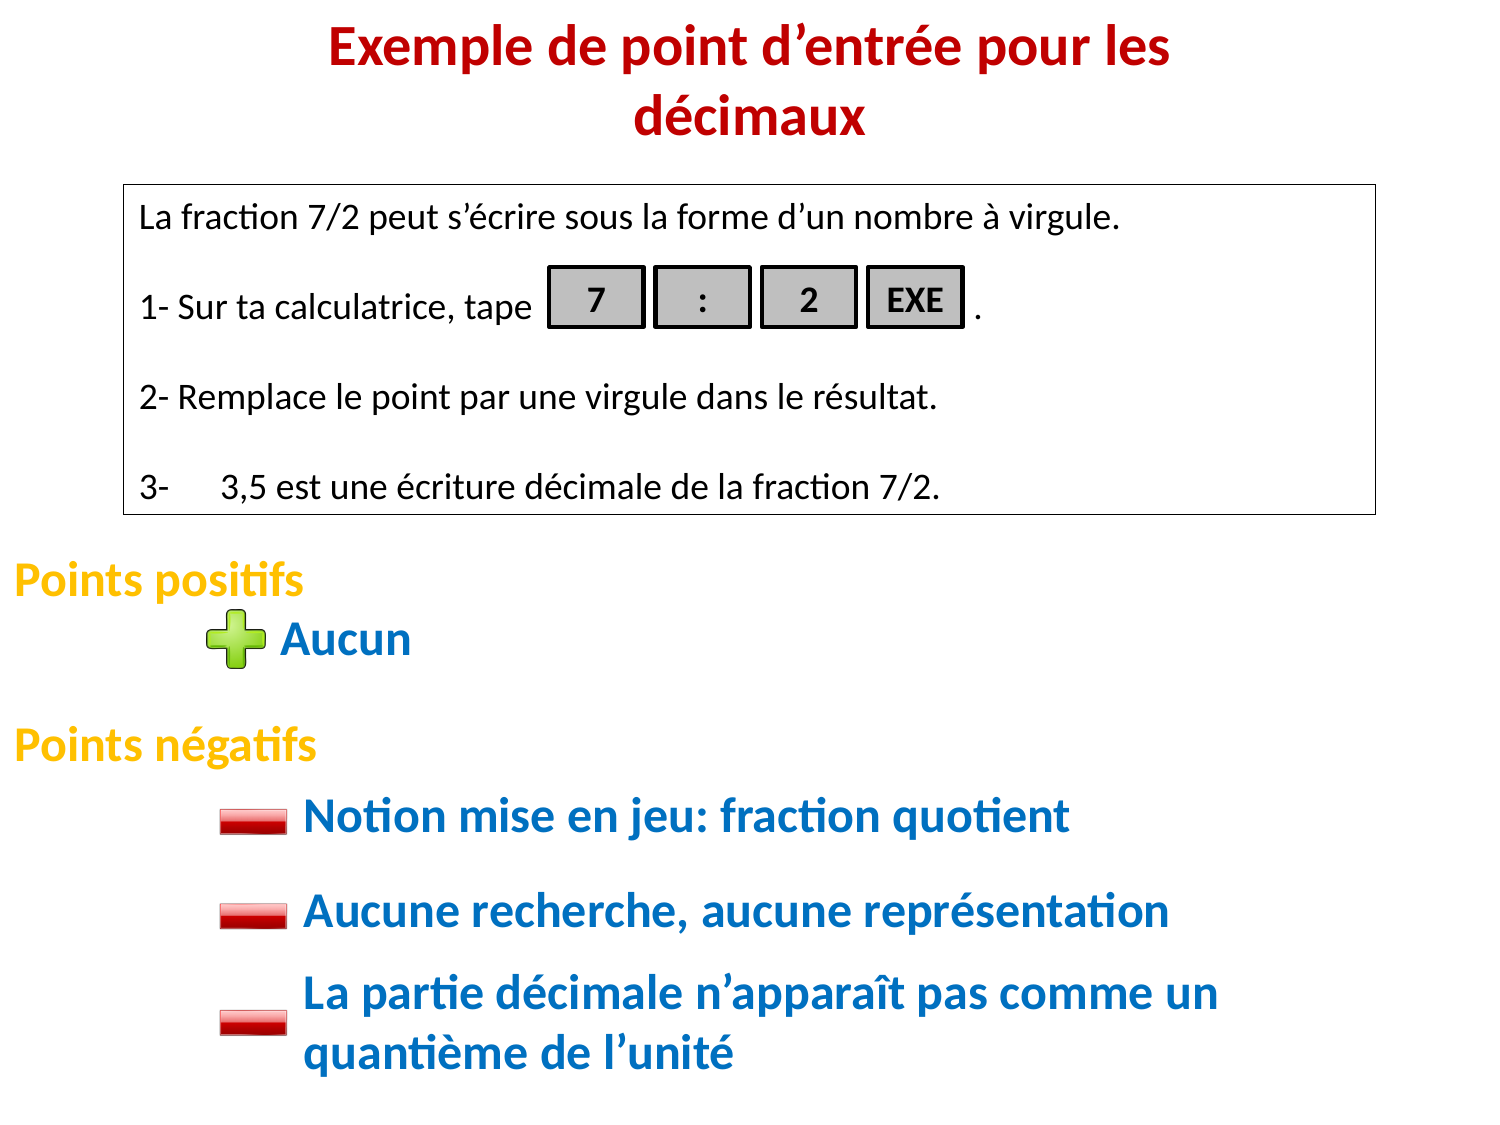

Exemple de point d’entrée pour les décimaux
La fraction 7/2 peut s’écrire sous la forme d’un nombre à virgule.
1- Sur ta calculatrice, tape .
2- Remplace le point par une virgule dans le résultat.
3- 3,5 est une écriture décimale de la fraction 7/2.
7
:
2
EXE
Points positifs
Aucun
Points négatifs
Notion mise en jeu: fraction quotient
Aucune recherche, aucune représentation
La partie décimale n’apparaît pas comme un quantième de l’unité